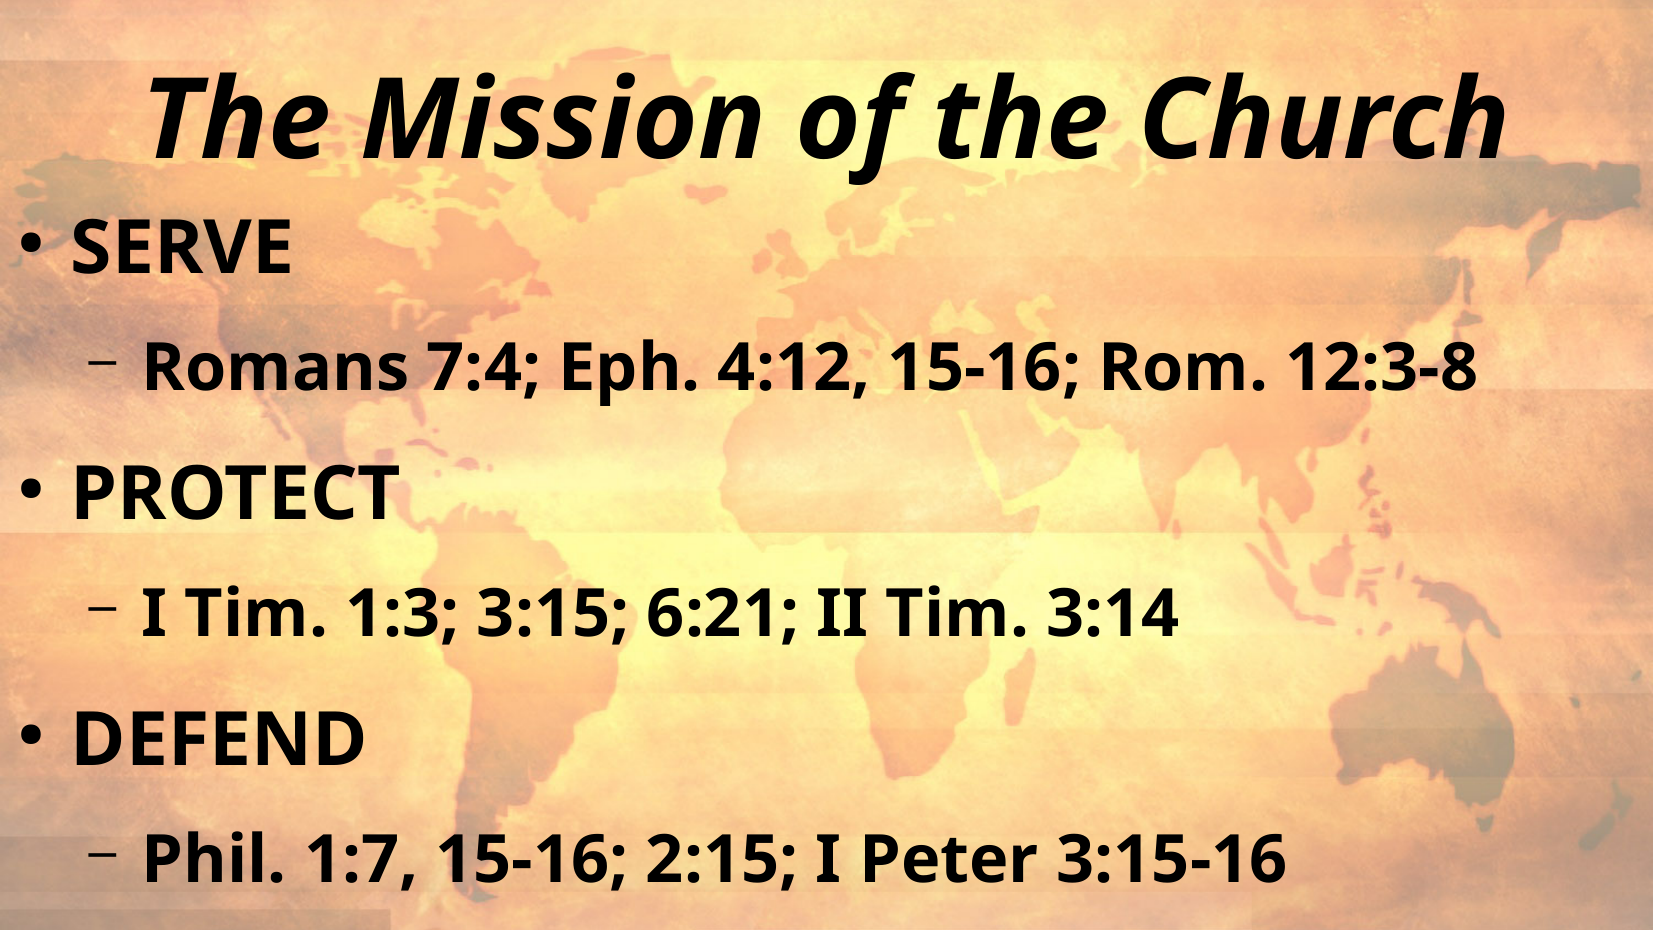

# The Mission of the Church
SERVE
Romans 7:4; Eph. 4:12, 15-16; Rom. 12:3-8
PROTECT
I Tim. 1:3; 3:15; 6:21; II Tim. 3:14
DEFEND
Phil. 1:7, 15-16; 2:15; I Peter 3:15-16